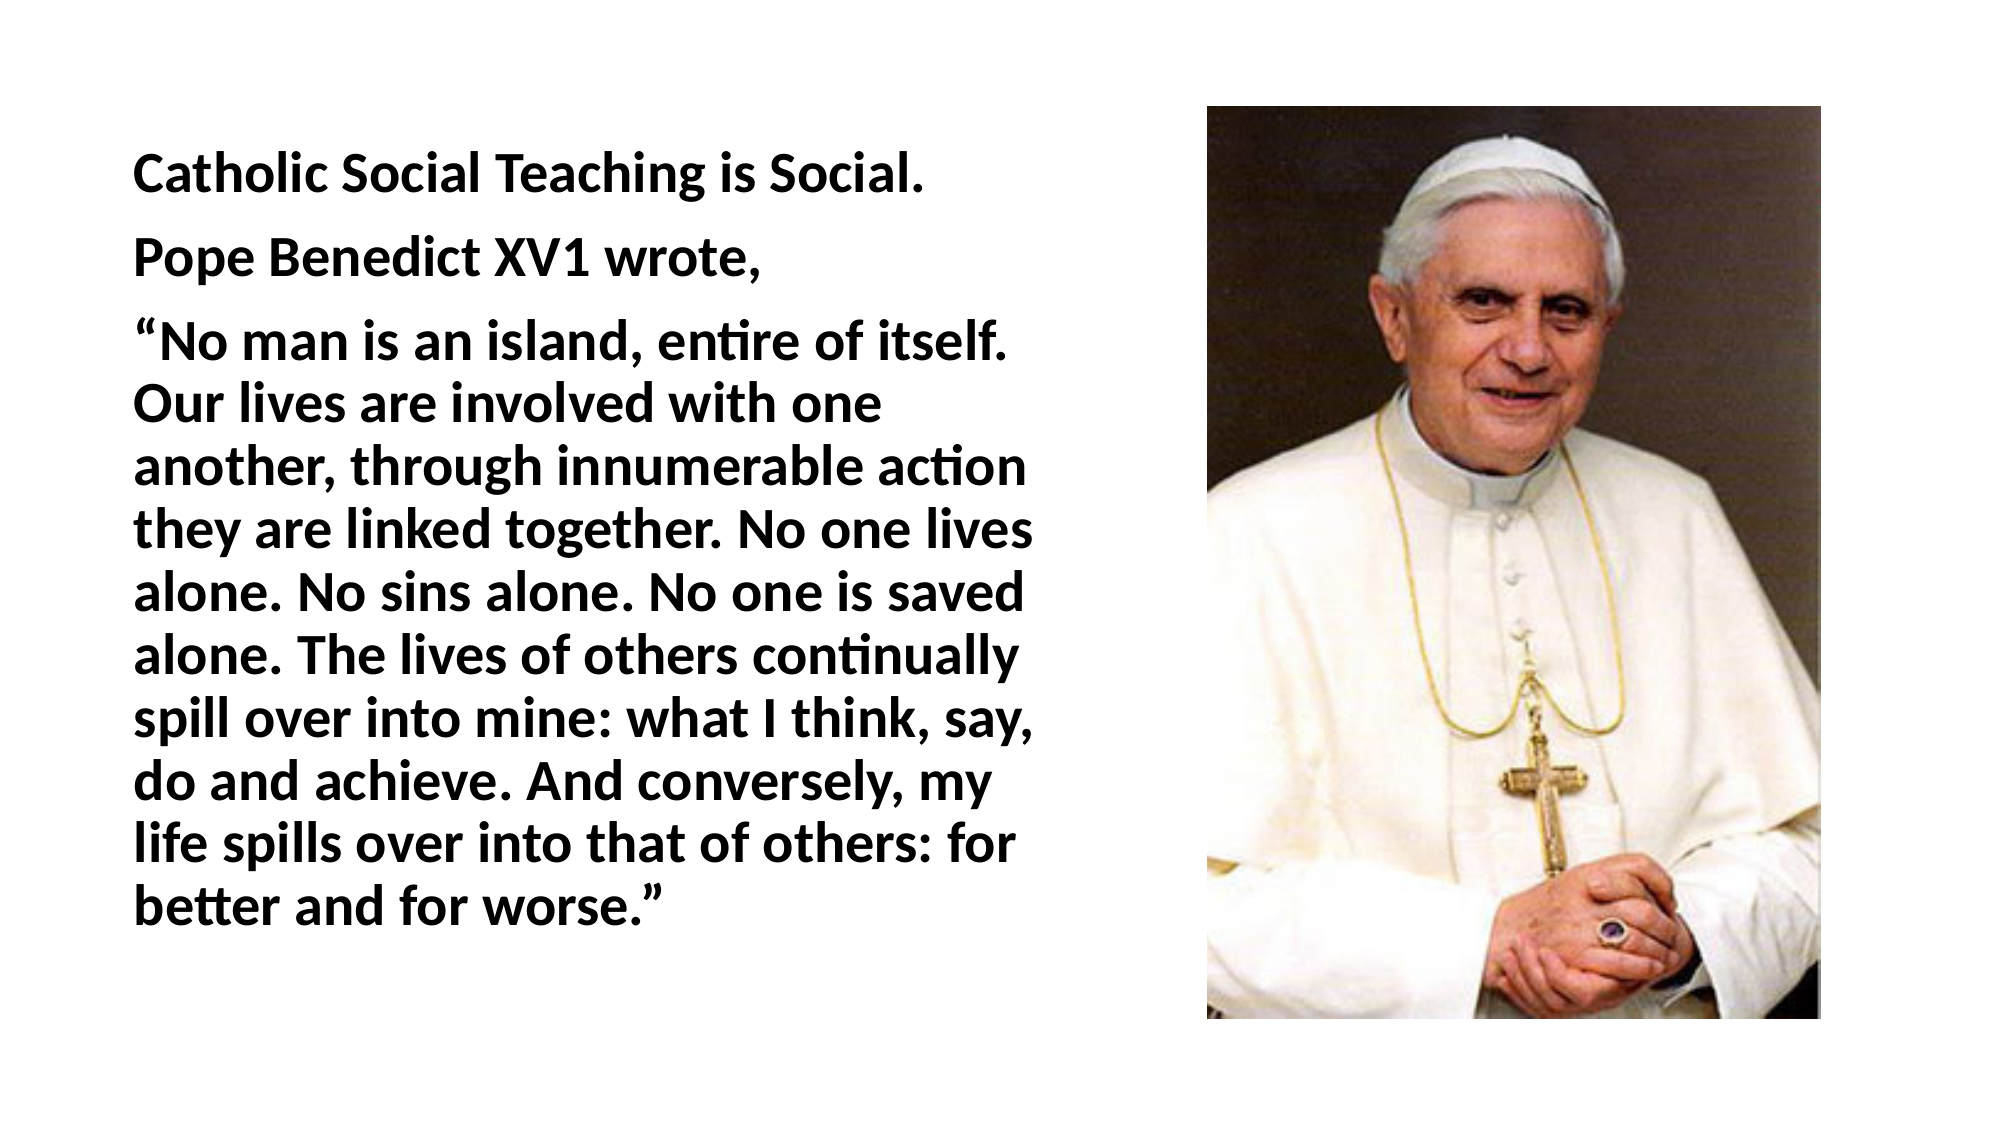

# Catholic Social Teaching is Social.
Pope Benedict XV1 wrote,
“No man is an island, entire of itself. Our lives are involved with one another, through innumerable action they are linked together. No one lives alone. No sins alone. No one is saved alone. The lives of others continually spill over into mine: what I think, say, do and achieve. And conversely, my life spills over into that of others: for better and for worse.”